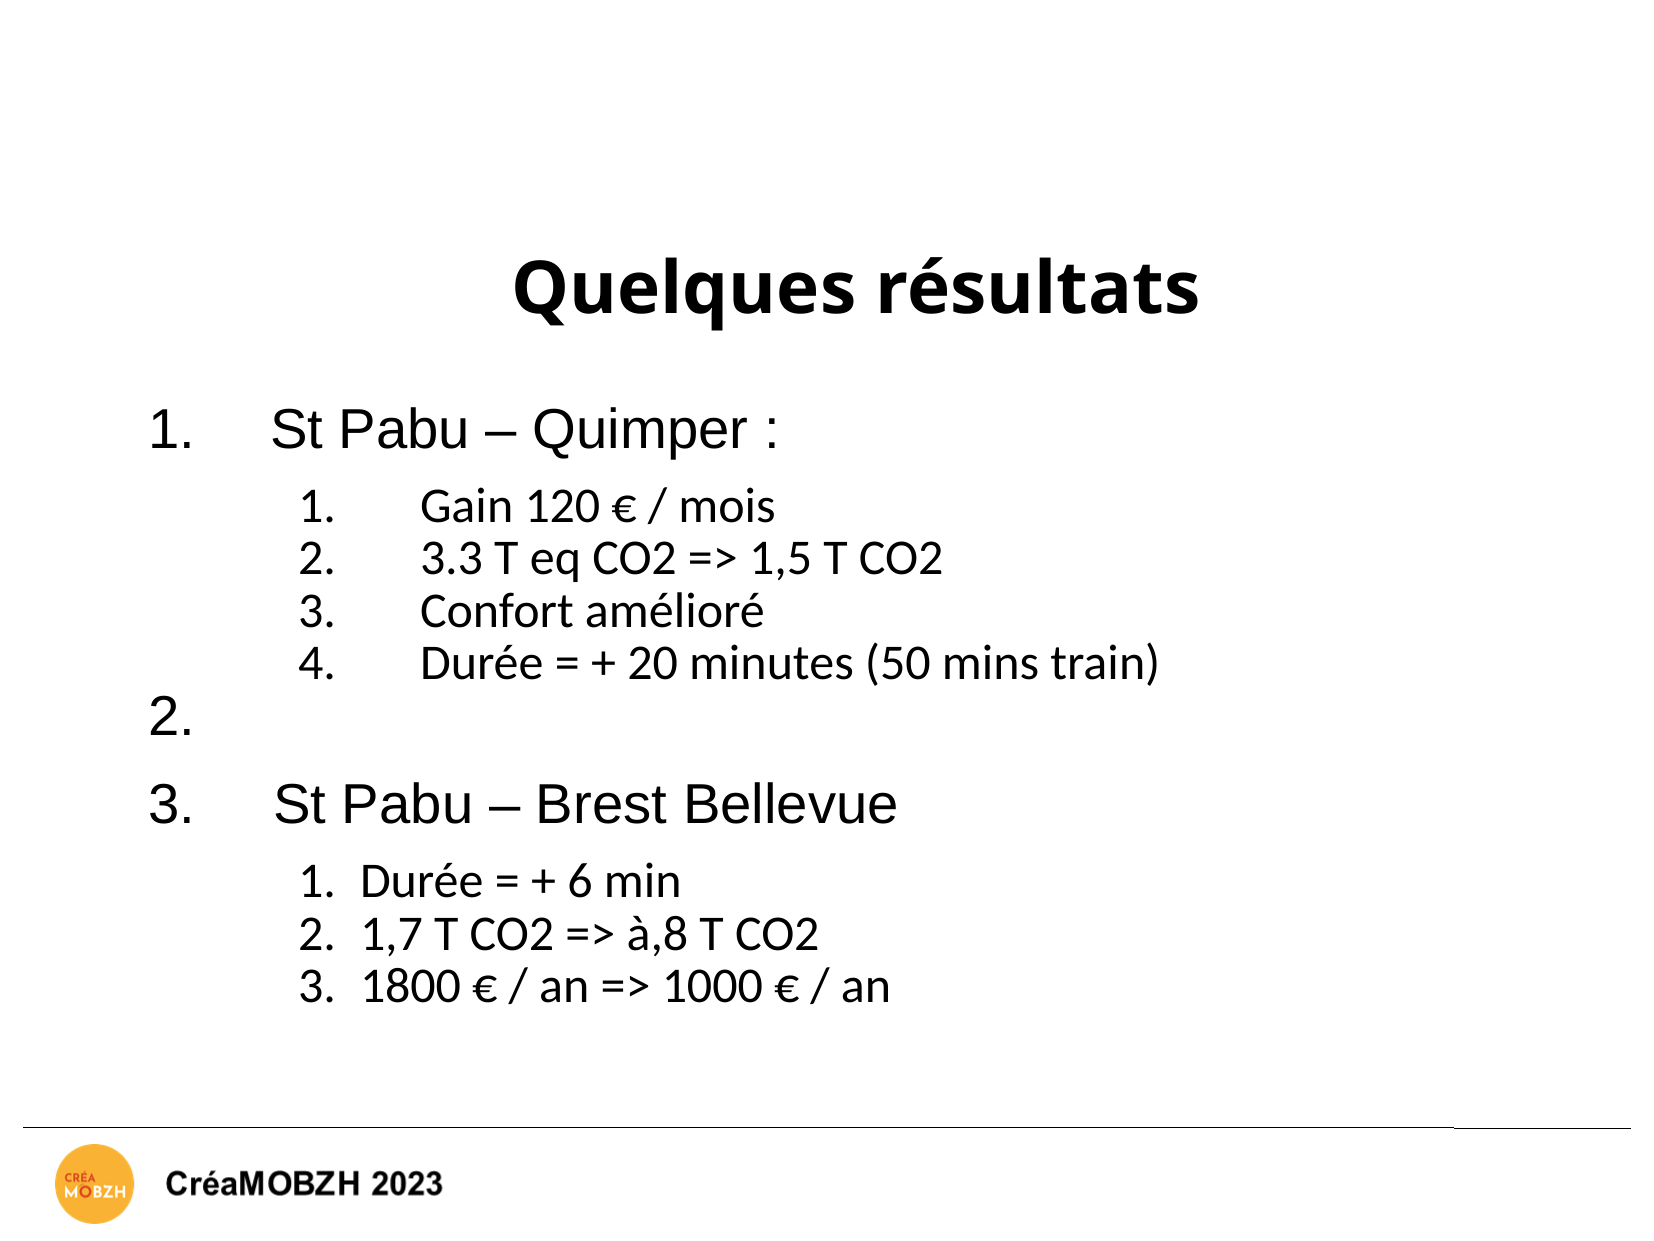

Quelques résultats
# St Pabu – Quimper :
Gain 120 € / mois
3.3 T eq CO2 => 1,5 T CO2
Confort amélioré
Durée = + 20 minutes (50 mins train)
 St Pabu – Brest Bellevue
Durée = + 6 min
1,7 T CO2 => à,8 T CO2
1800 € / an => 1000 € / an